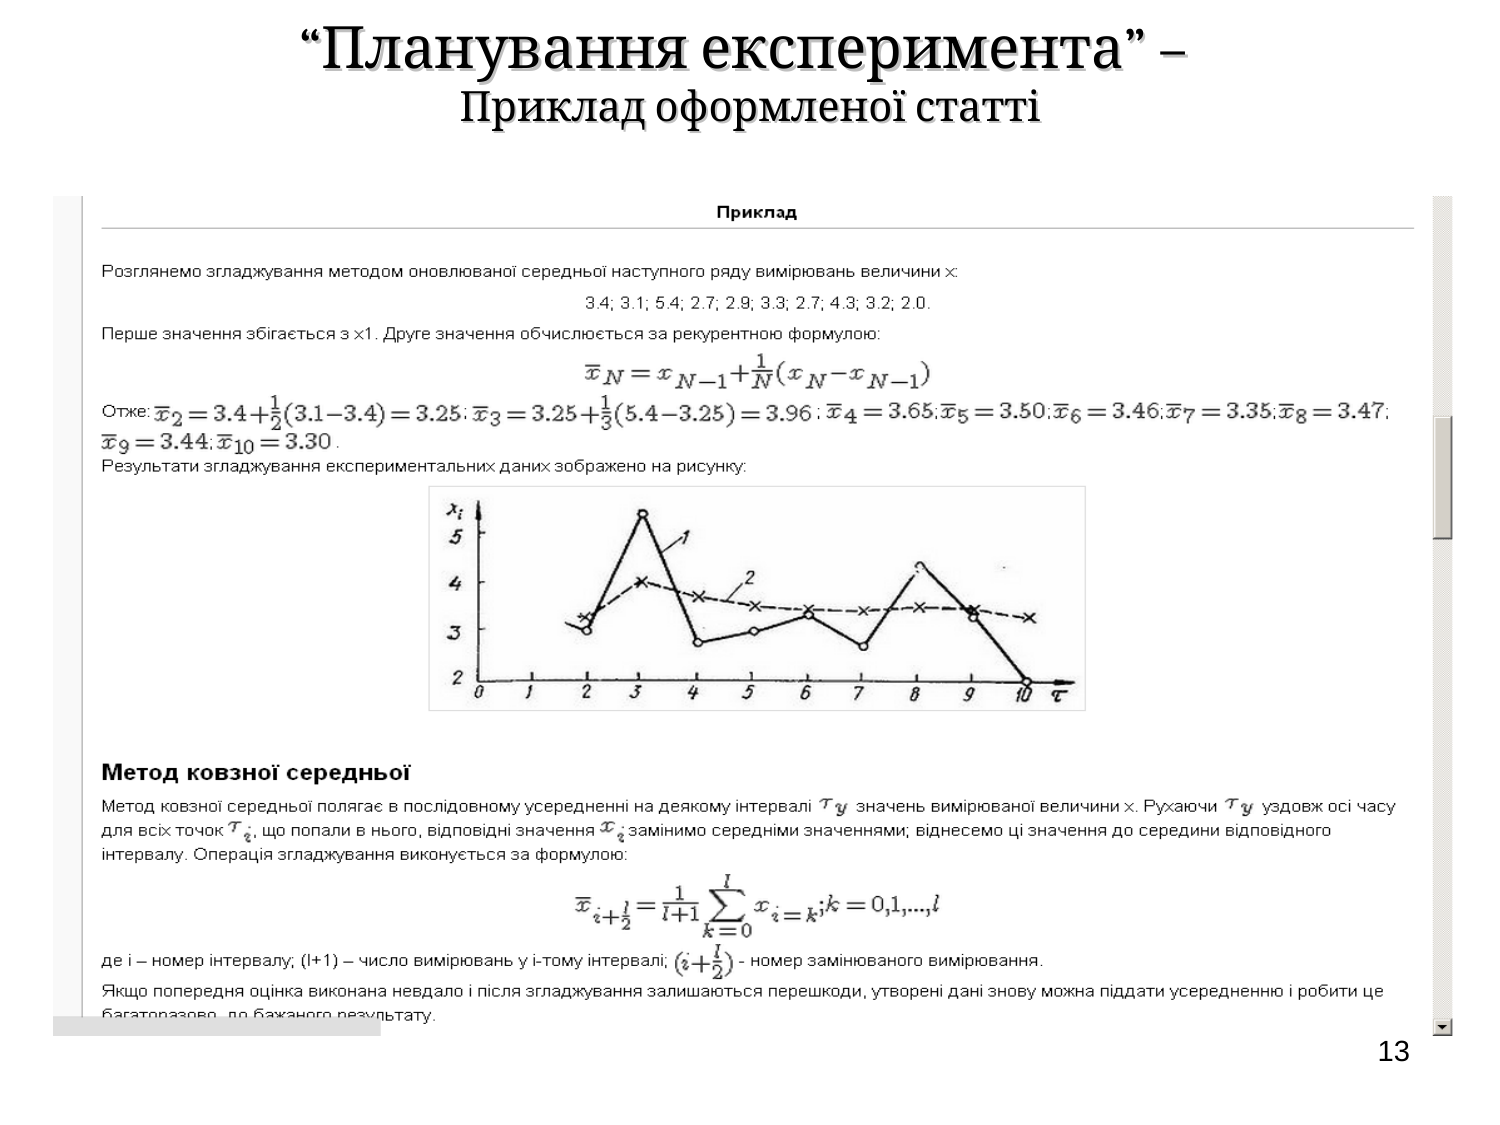

“Планування експеримента” –
Приклад оформленої статті
13